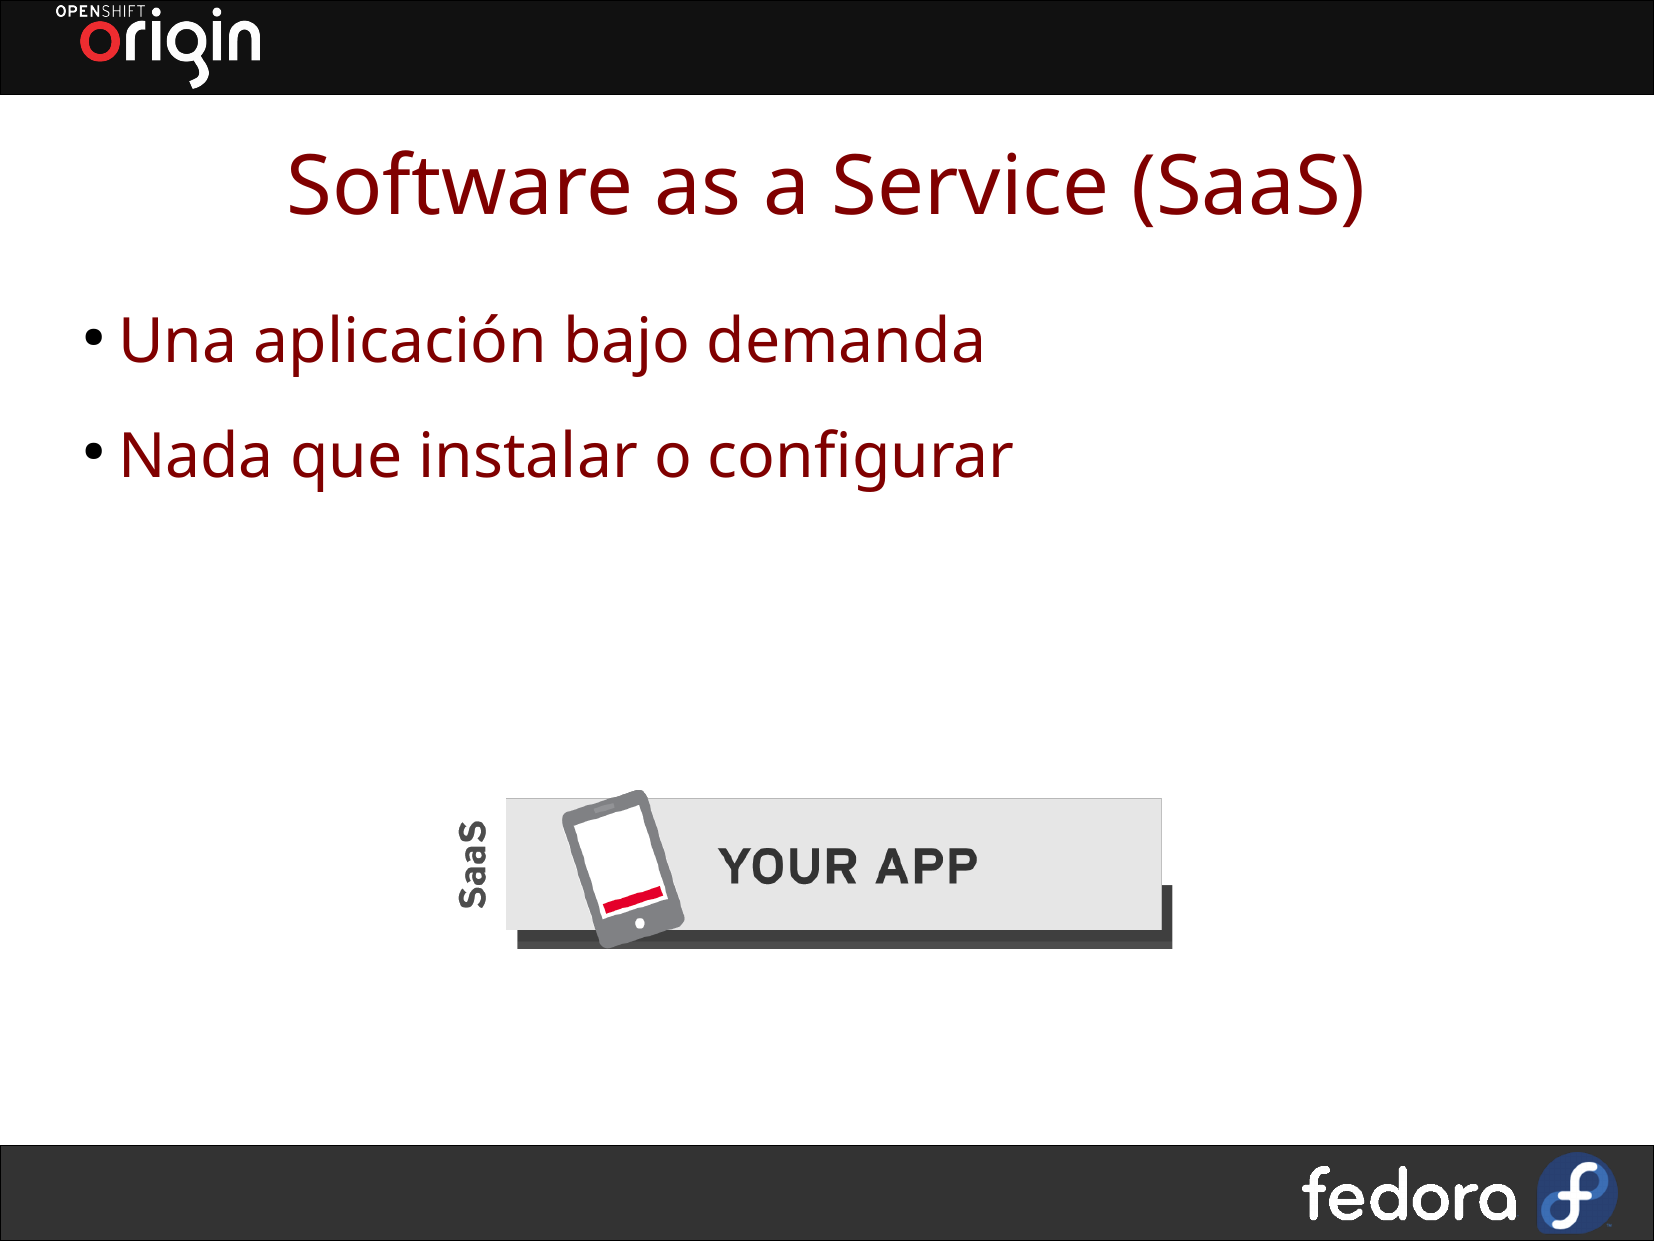

# Software as a Service (SaaS)
Una aplicación bajo demanda
Nada que instalar o configurar